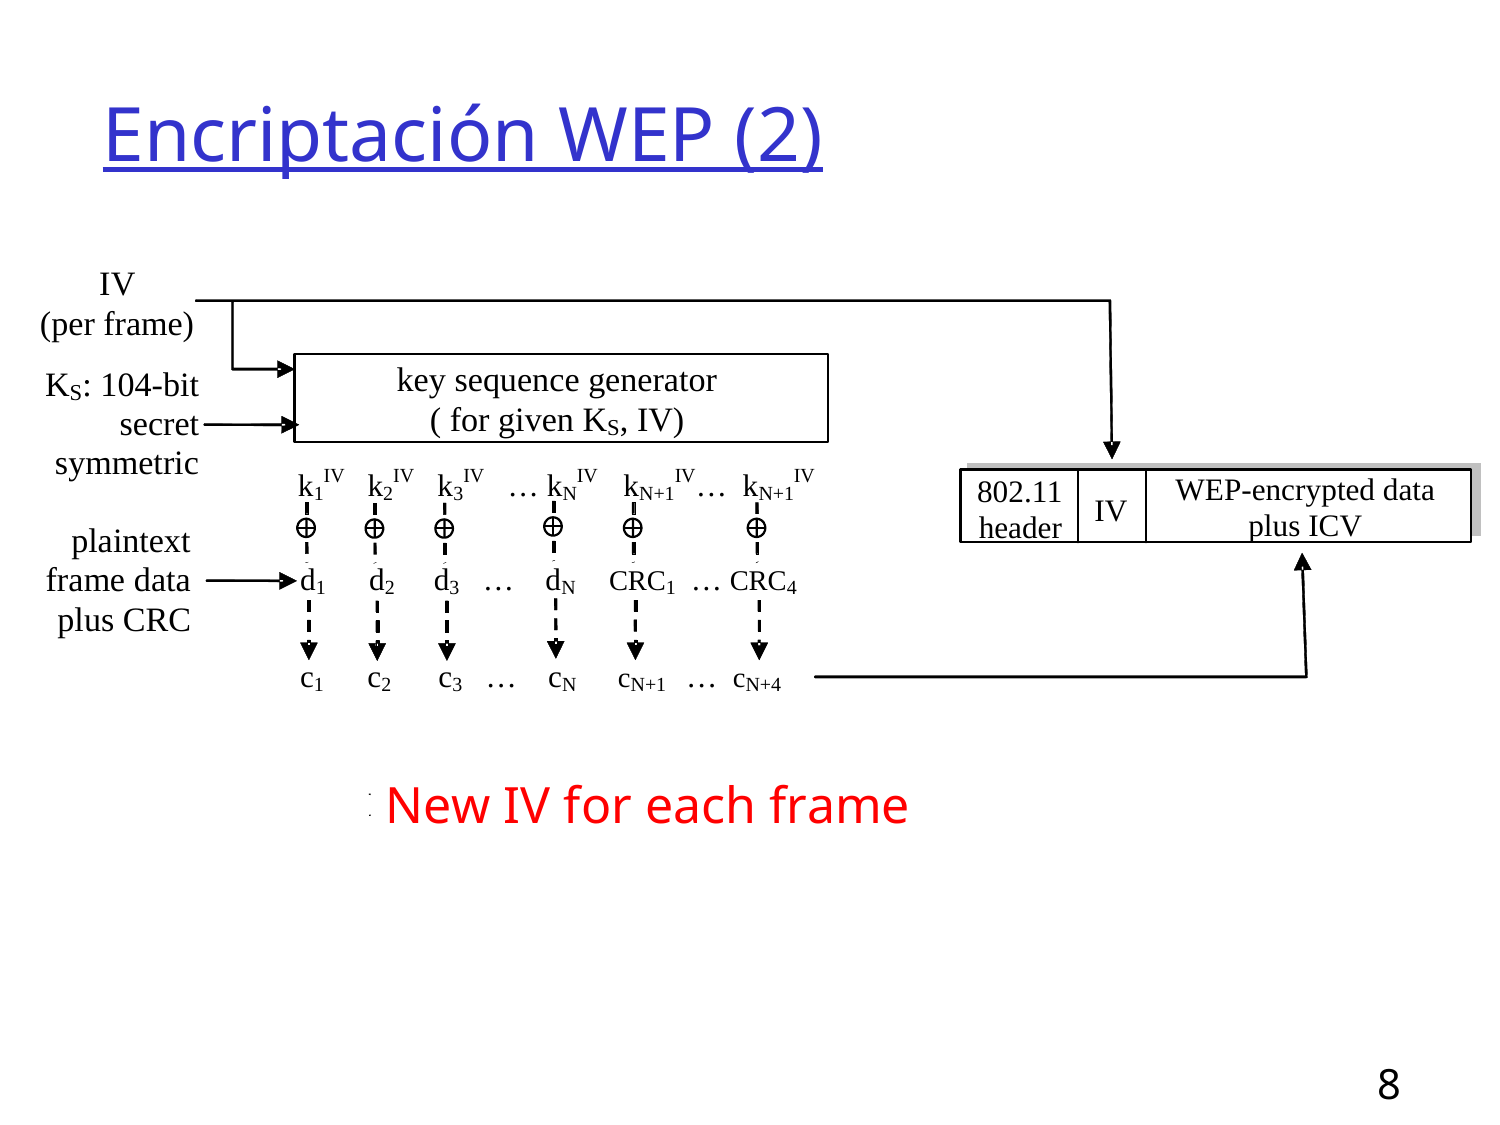

# Encriptación WEP (2)
New IV for each frame
8